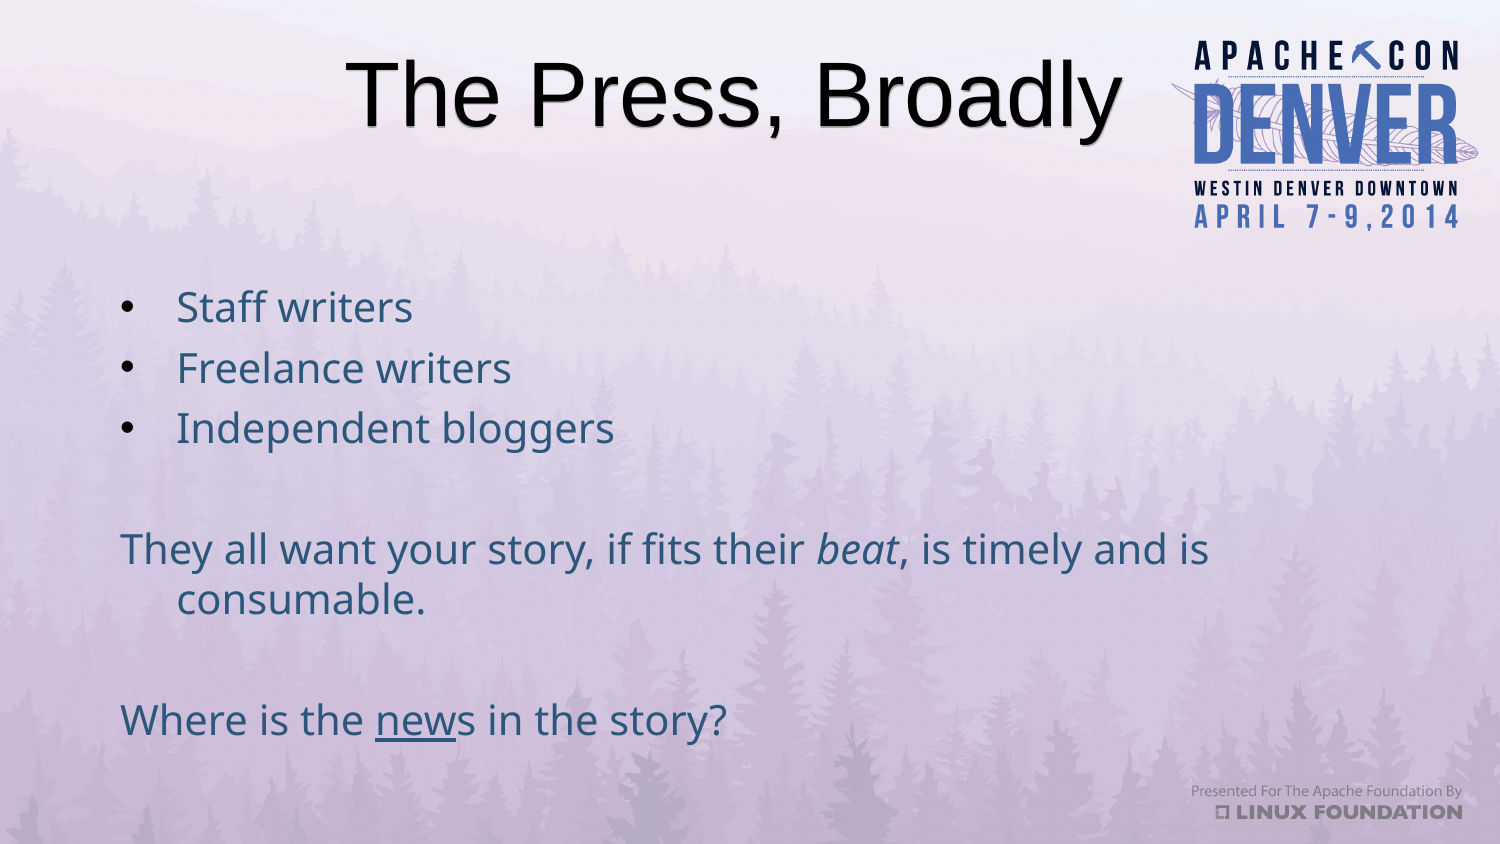

# The Press, Broadly
Staff writers
Freelance writers
Independent bloggers
They all want your story, if fits their beat, is timely and is consumable.
Where is the news in the story?